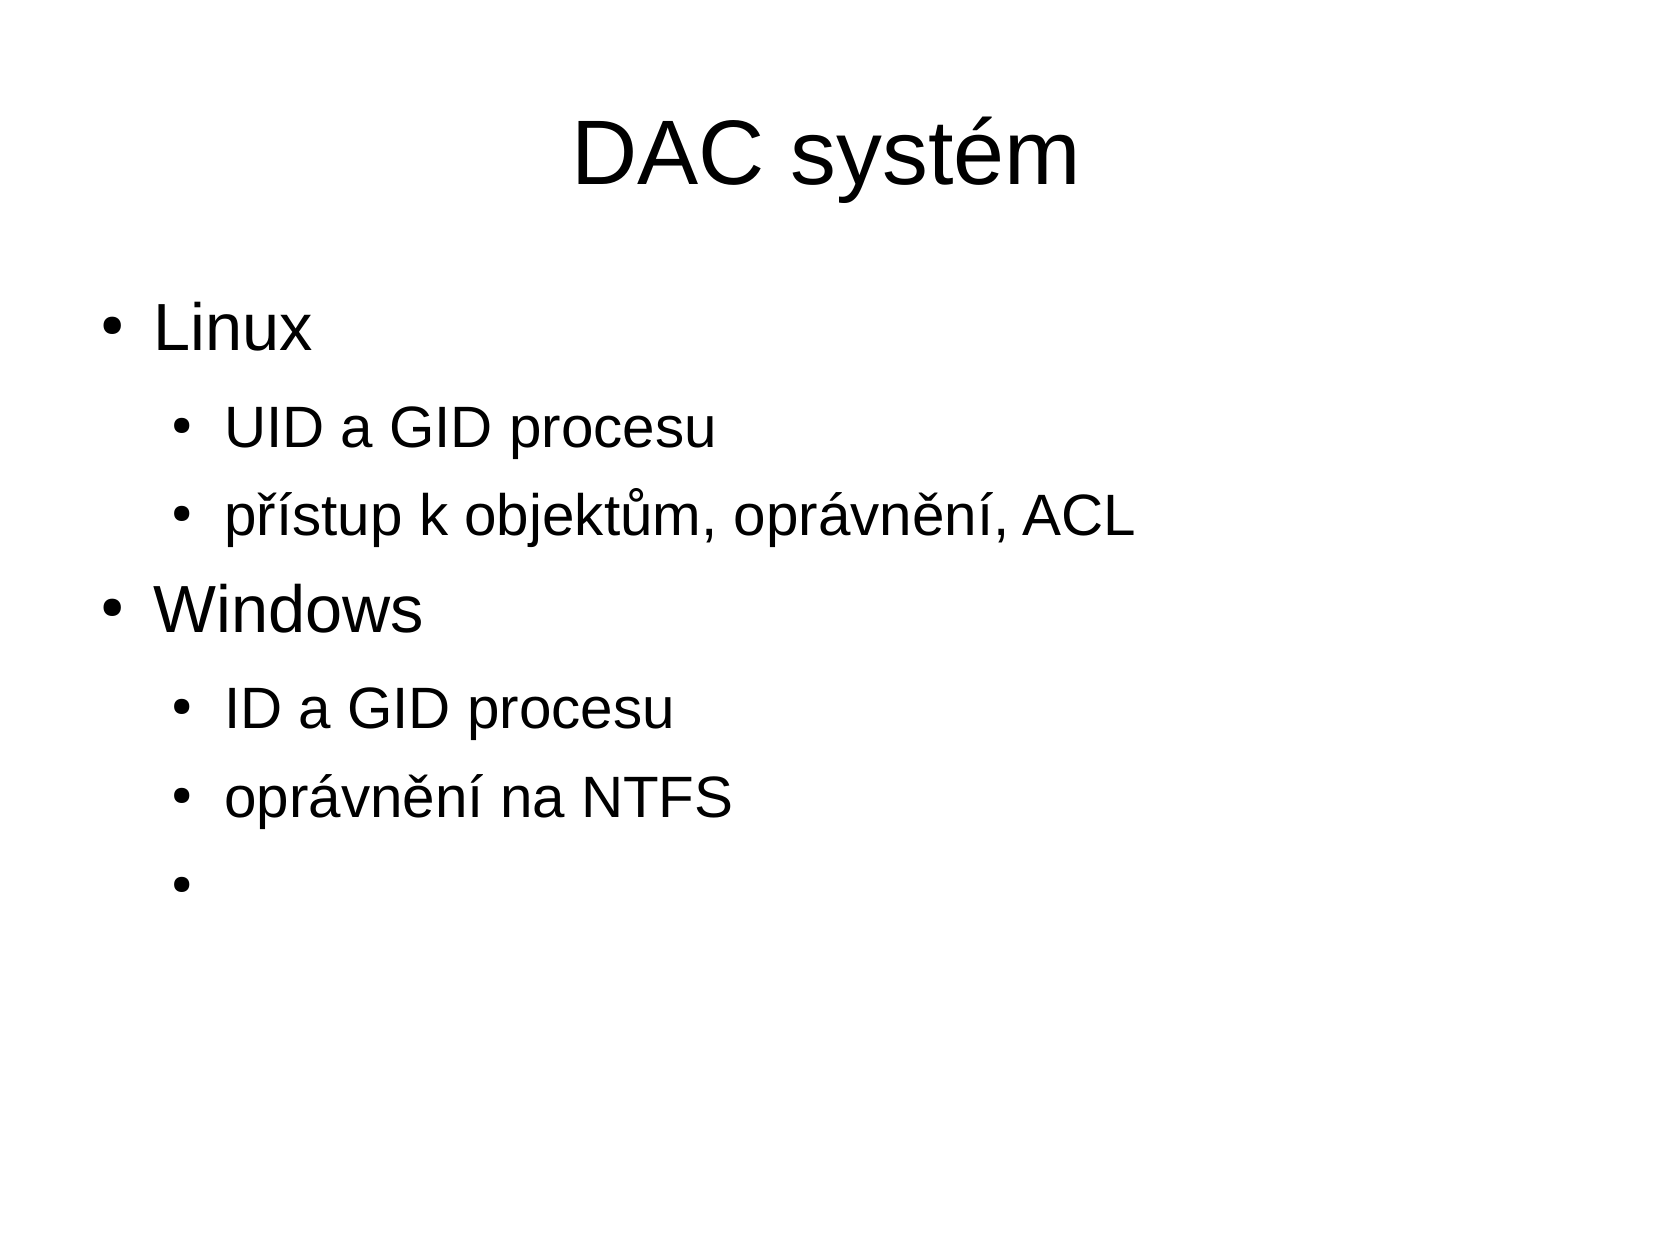

# DAC systém
Linux
UID a GID procesu
přístup k objektům, oprávnění, ACL
Windows
ID a GID procesu
oprávnění na NTFS